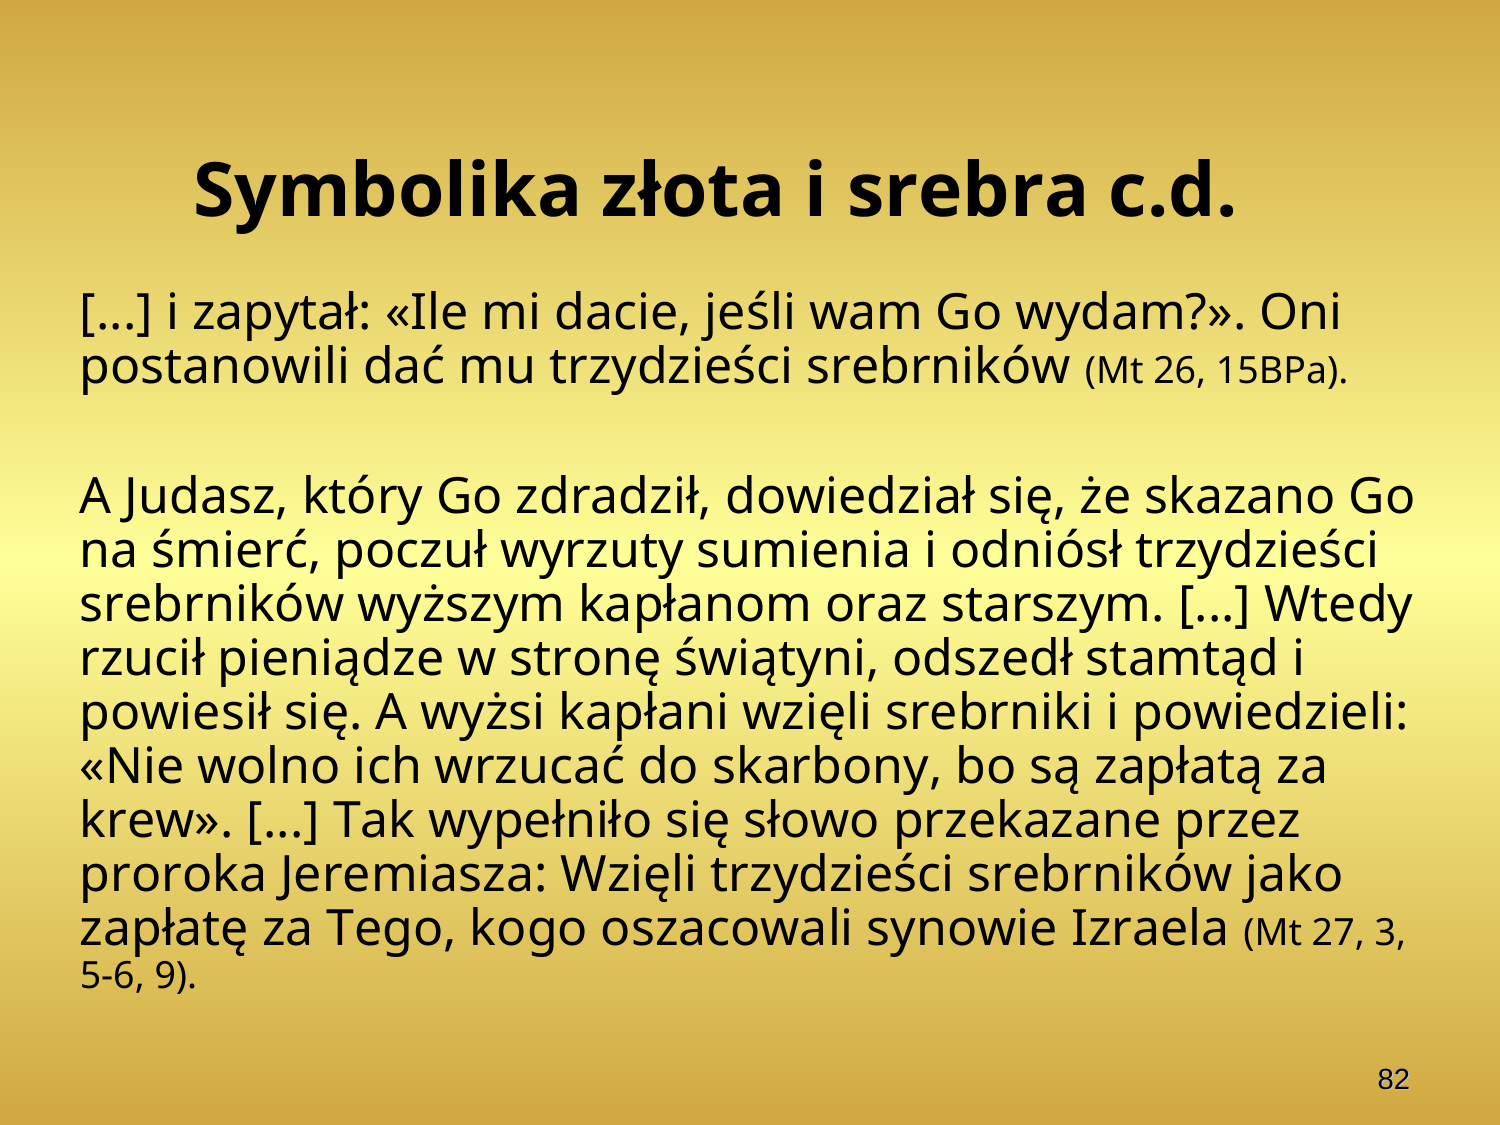

# Symbolika złota i srebra c.d.
[...] i zapytał: «Ile mi dacie, jeśli wam Go wydam?». Oni postanowili dać mu trzydzieści srebrników (Mt 26, 15BPa).
A Judasz, który Go zdradził, dowiedział się, że skazano Go
na śmierć, poczuł wyrzuty sumienia i odniósł trzydzieści srebrników wyższym kapłanom oraz starszym. [...] Wtedy rzucił pieniądze w stronę świątyni, odszedł stamtąd i powiesił się. A wyżsi kapłani wzięli srebrniki i powiedzieli: «Nie wolno ich wrzucać do skarbony, bo są zapłatą za krew». [...] Tak wypełniło się słowo przekazane przez proroka Jeremiasza: Wzięli trzydzieści srebrników jako zapłatę za Tego, kogo oszacowali synowie Izraela (Mt 27, 3, 5-6, 9).